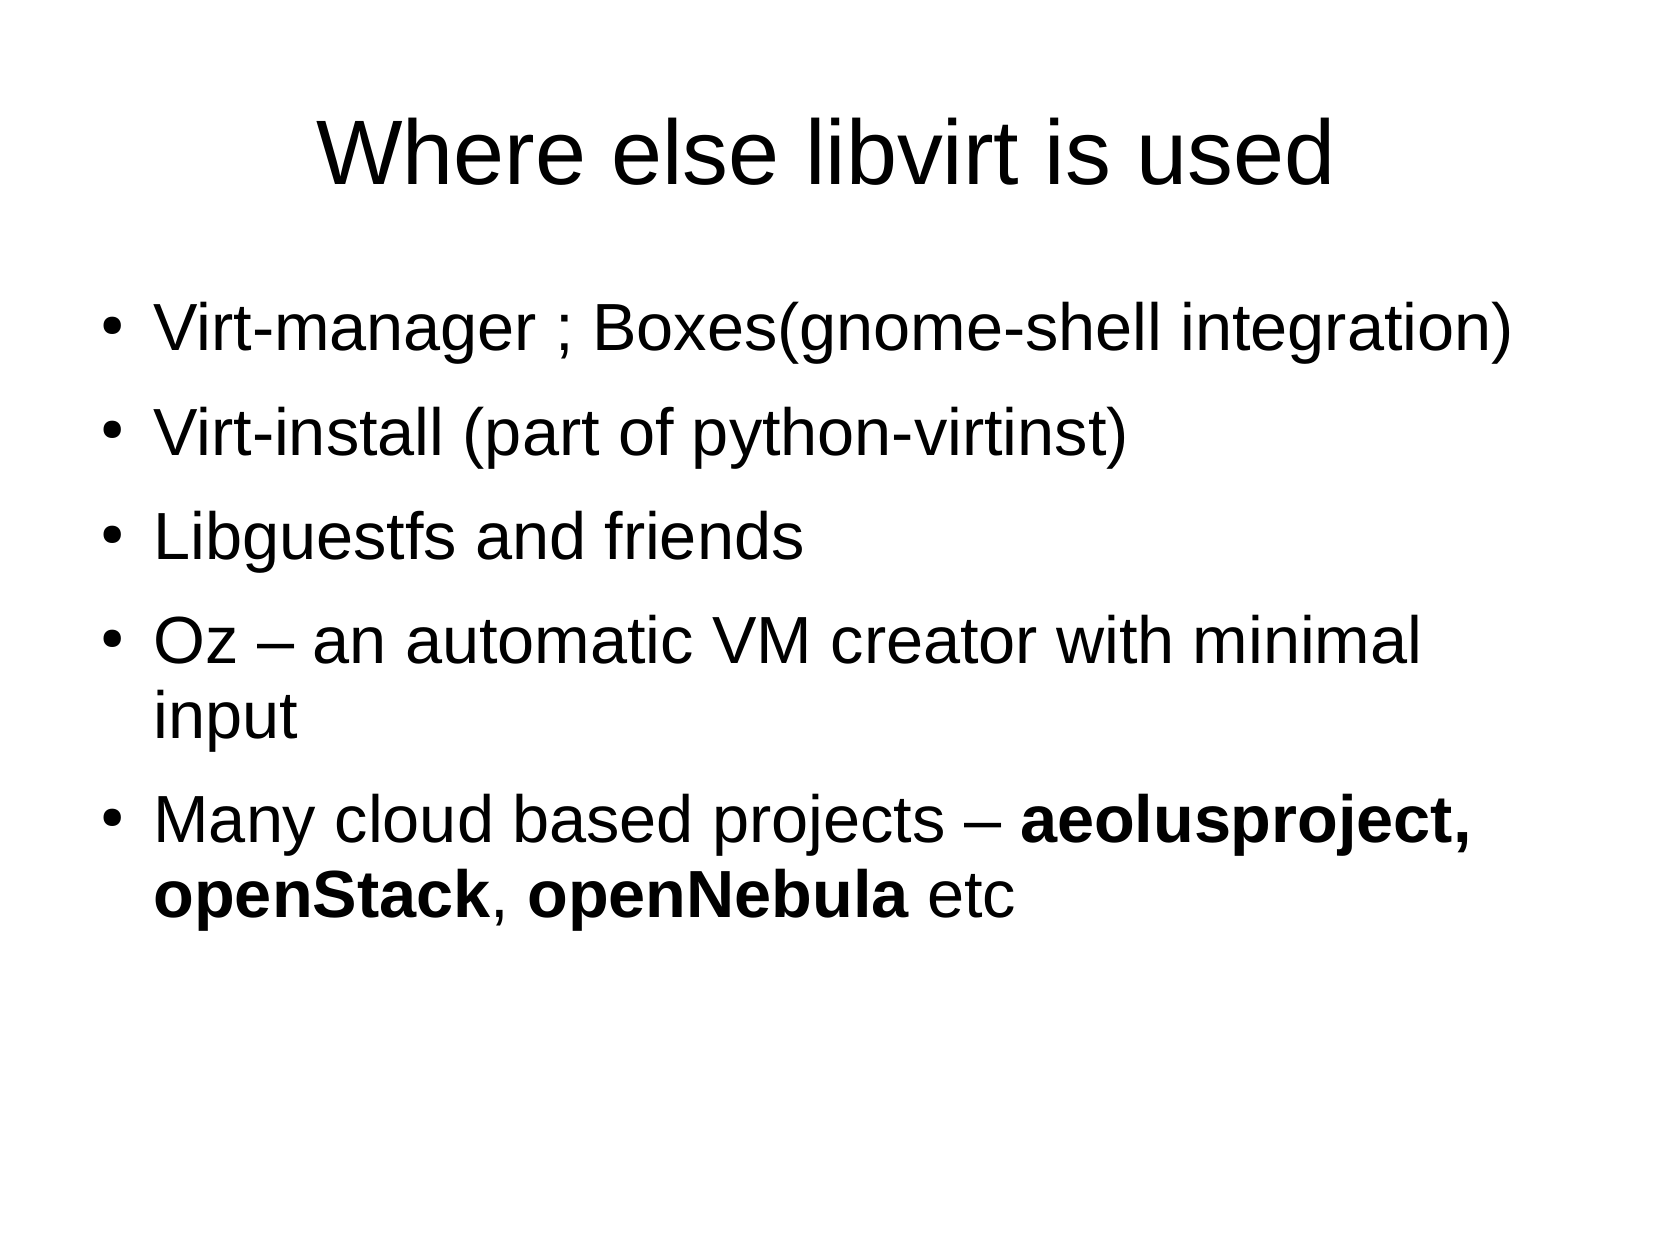

# Where else libvirt is used
Virt-manager ; Boxes(gnome-shell integration)
Virt-install (part of python-virtinst)
Libguestfs and friends
Oz – an automatic VM creator with minimal input
Many cloud based projects – aeolusproject, openStack, openNebula etc